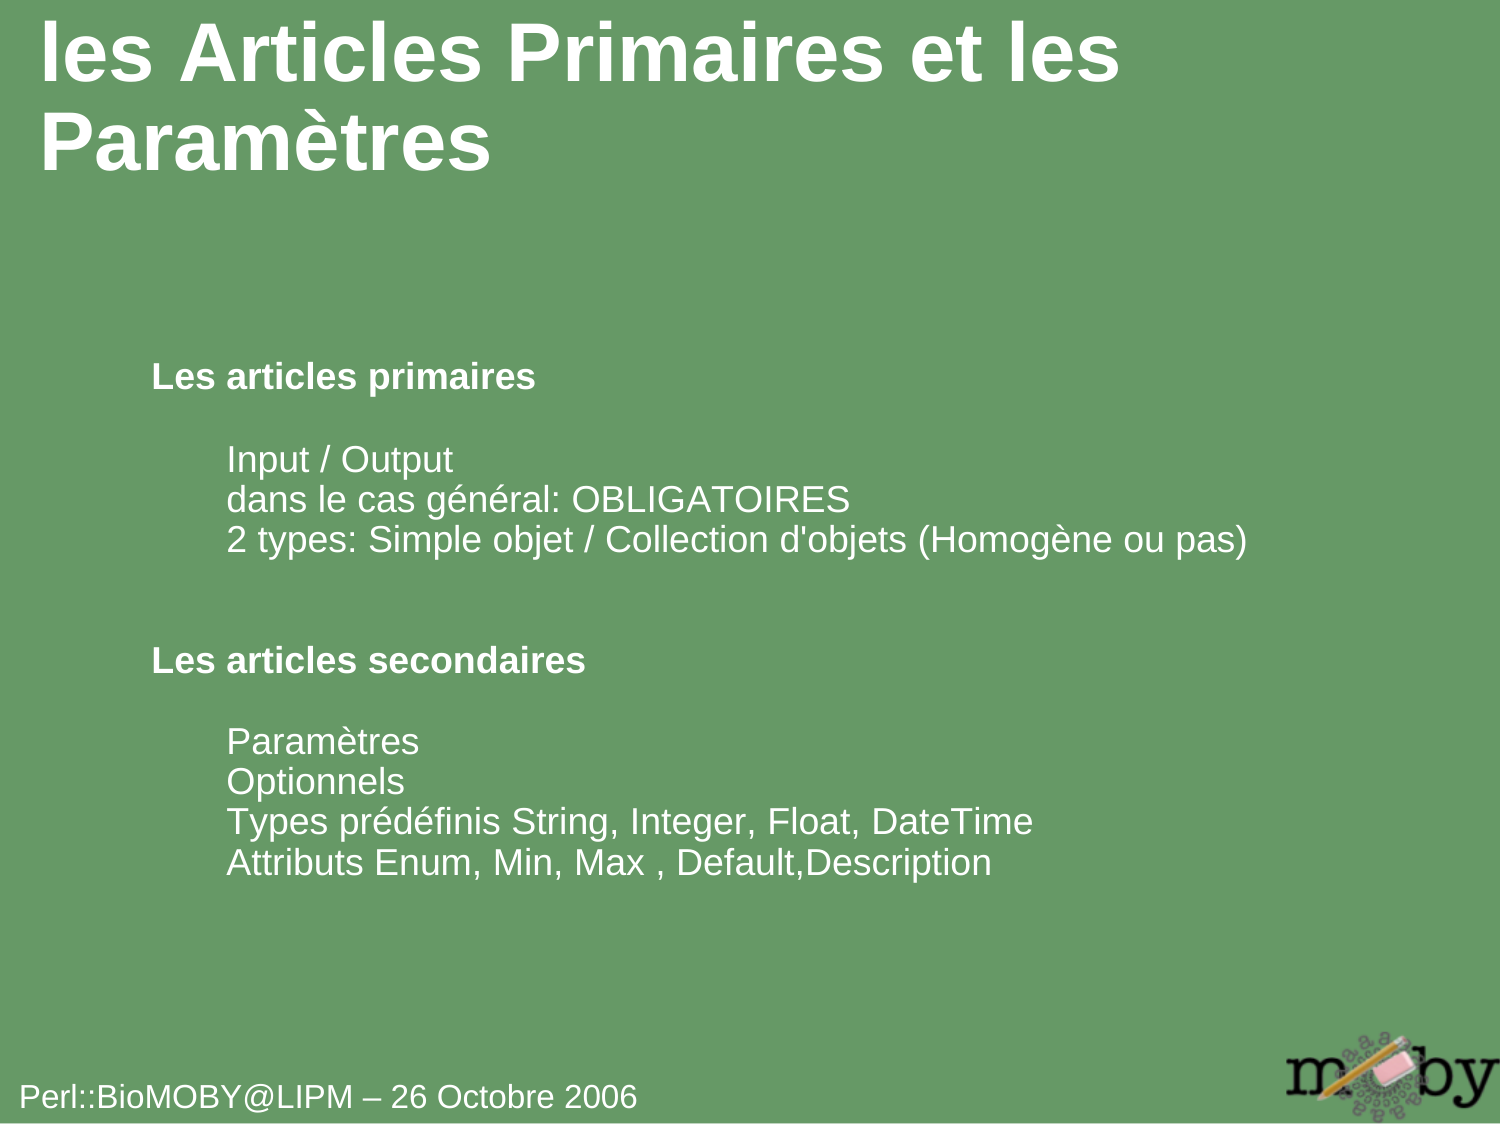

les Articles Primaires et les Paramètres
 Les articles primaires
 Input / Output
 dans le cas général: OBLIGATOIRES
 2 types: Simple objet / Collection d'objets (Homogène ou pas)
 Les articles secondaires
 Paramètres
 Optionnels
 Types prédéfinis String, Integer, Float, DateTime
 Attributs Enum, Min, Max , Default,Description